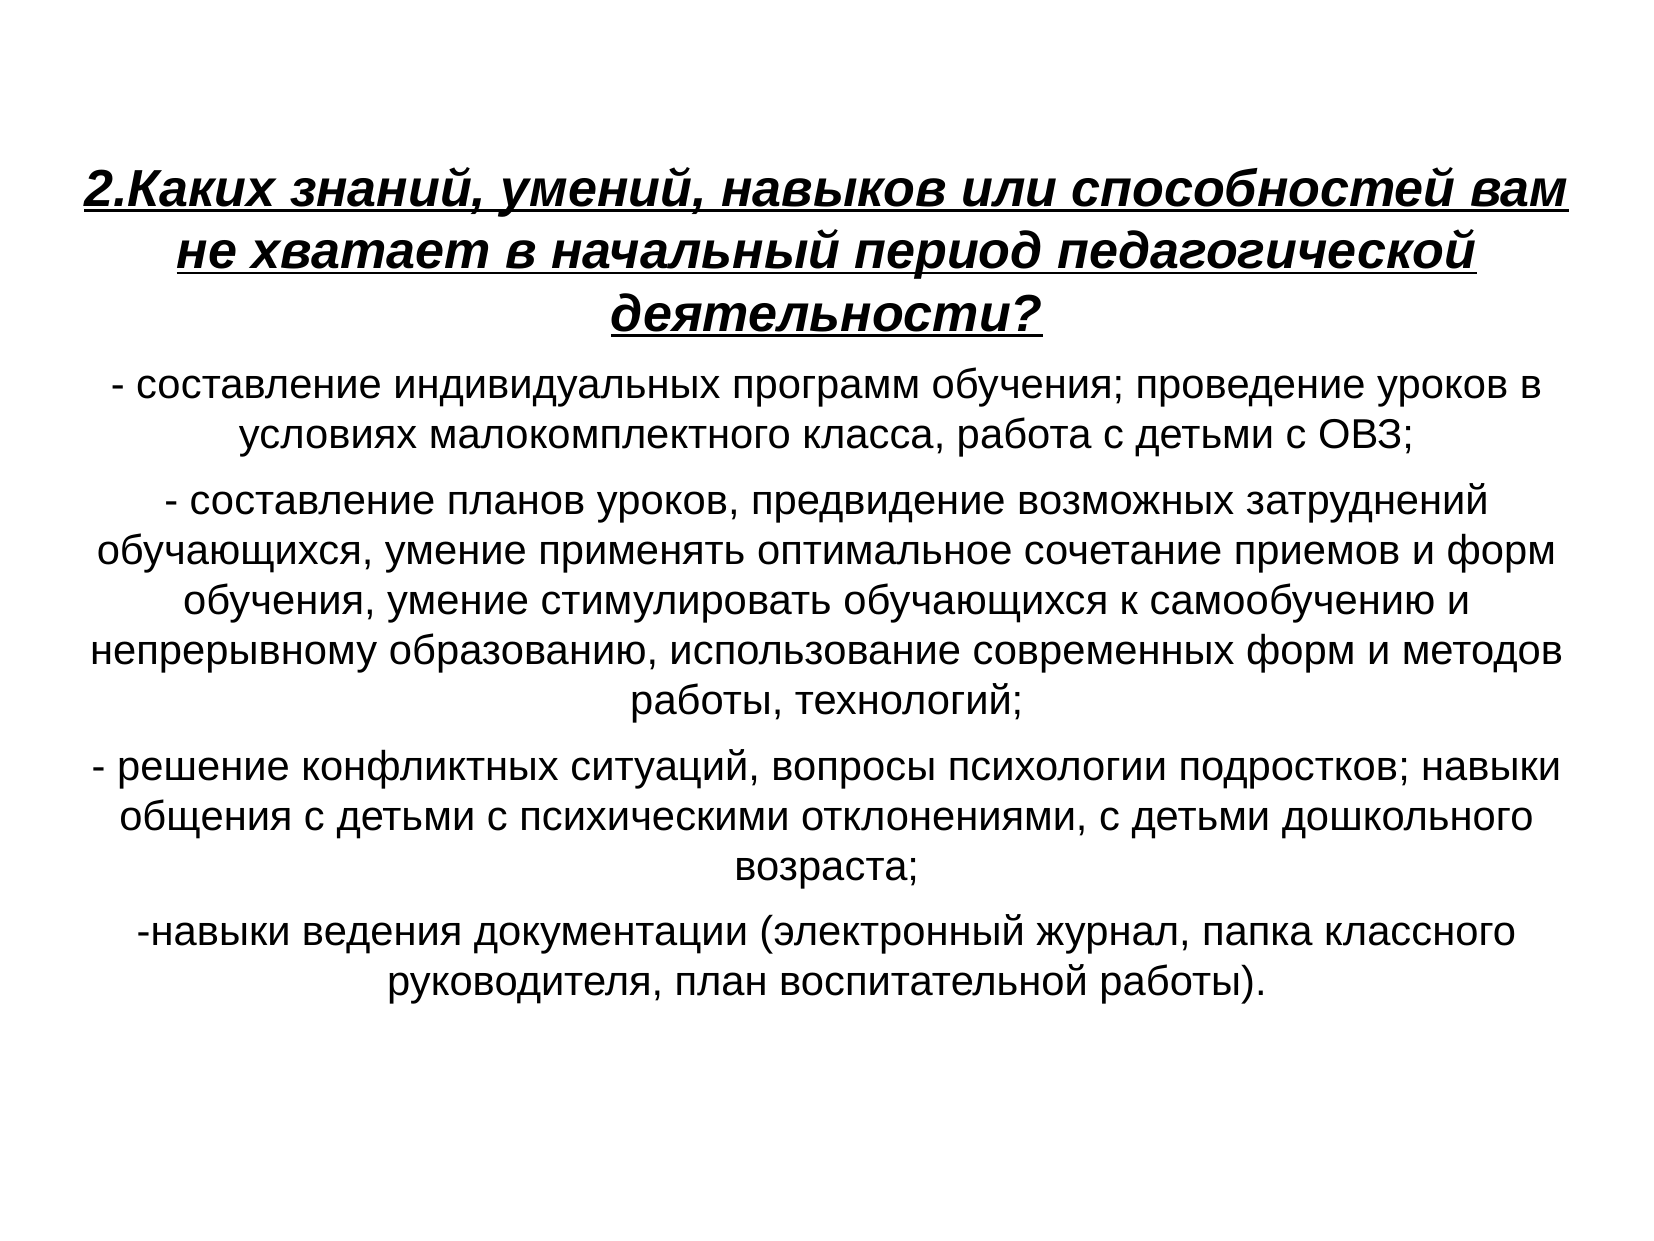

# 2.Каких знаний, умений, навыков или способностей вам не хватает в начальный период педагогической деятельности?
- составление индивидуальных программ обучения; проведение уроков в условиях малокомплектного класса, работа с детьми с ОВЗ;
- составление планов уроков, предвидение возможных затруднений обучающихся, умение применять оптимальное сочетание приемов и форм обучения, умение стимулировать обучающихся к самообучению и непрерывному образованию, использование современных форм и методов работы, технологий;
- решение конфликтных ситуаций, вопросы психологии подростков; навыки общения с детьми с психическими отклонениями, с детьми дошкольного возраста;
-навыки ведения документации (электронный журнал, папка классного руководителя, план воспитательной работы).